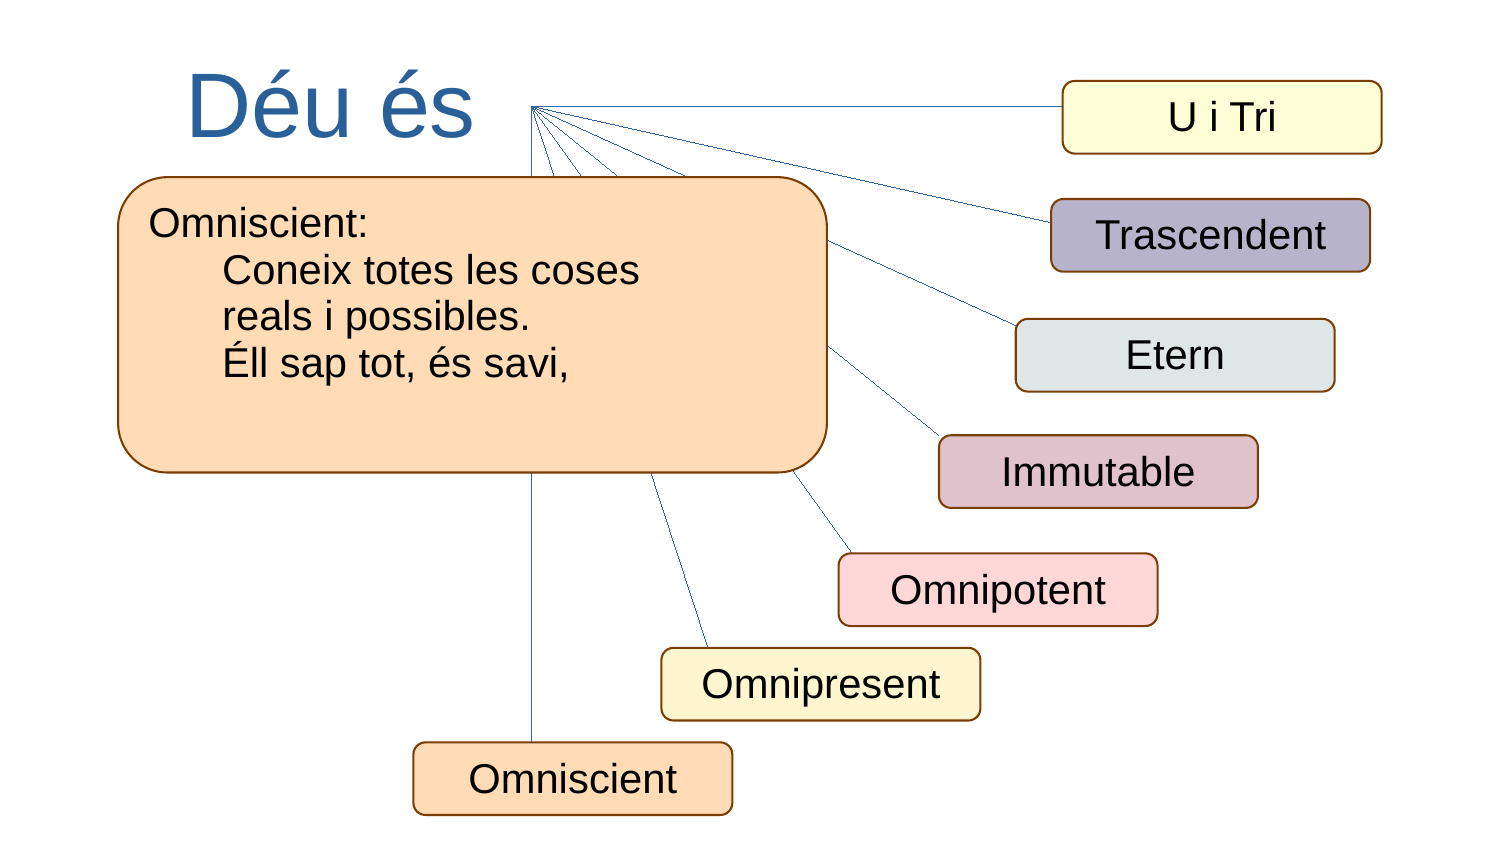

# Déu és
U i Tri
Omniscient:
	Coneix totes les coses
	reals i possibles.
	Éll sap tot, és savi,
Trascendent
Etern
Immutable
Omnipotent
Omnipresent
Omniscient